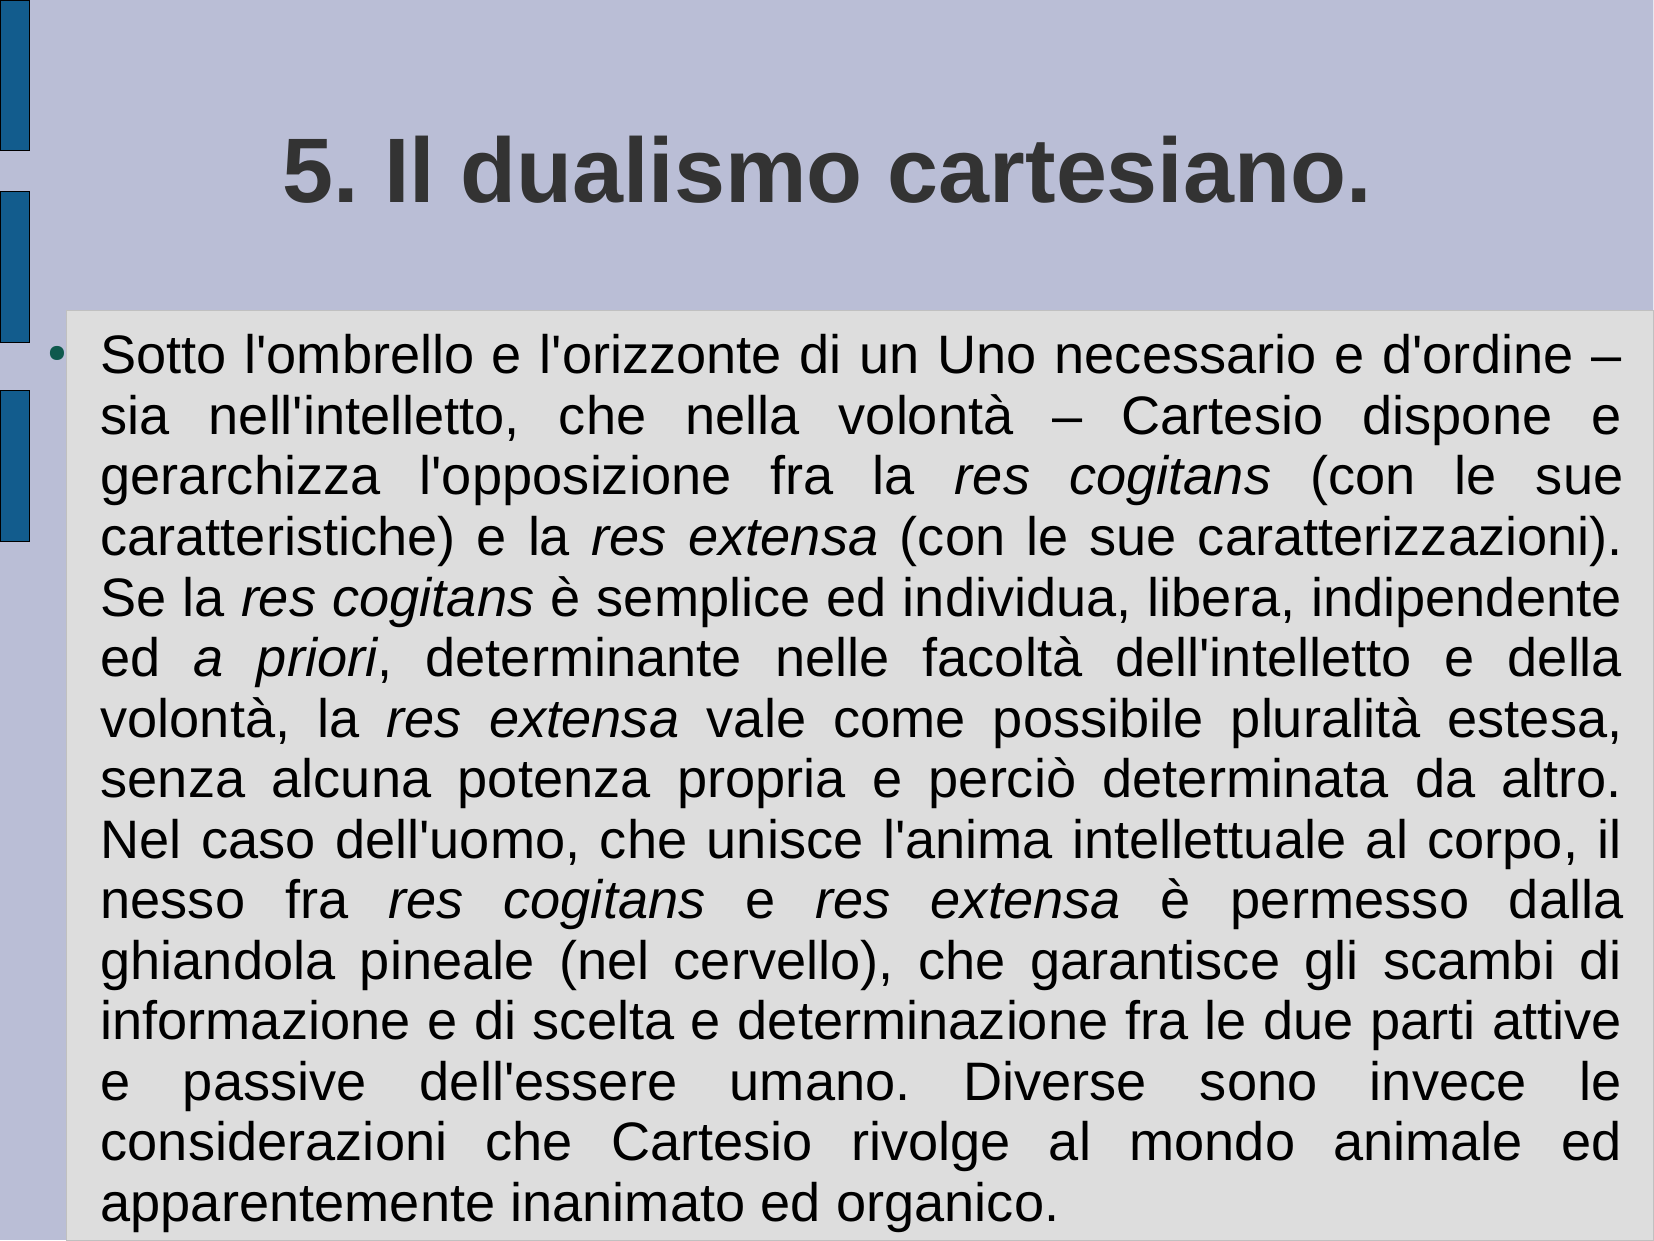

# 5. Il dualismo cartesiano.
Sotto l'ombrello e l'orizzonte di un Uno necessario e d'ordine – sia nell'intelletto, che nella volontà – Cartesio dispone e gerarchizza l'opposizione fra la res cogitans (con le sue caratteristiche) e la res extensa (con le sue caratterizzazioni). Se la res cogitans è semplice ed individua, libera, indipendente ed a priori, determinante nelle facoltà dell'intelletto e della volontà, la res extensa vale come possibile pluralità estesa, senza alcuna potenza propria e perciò determinata da altro. Nel caso dell'uomo, che unisce l'anima intellettuale al corpo, il nesso fra res cogitans e res extensa è permesso dalla ghiandola pineale (nel cervello), che garantisce gli scambi di informazione e di scelta e determinazione fra le due parti attive e passive dell'essere umano. Diverse sono invece le considerazioni che Cartesio rivolge al mondo animale ed apparentemente inanimato ed organico.